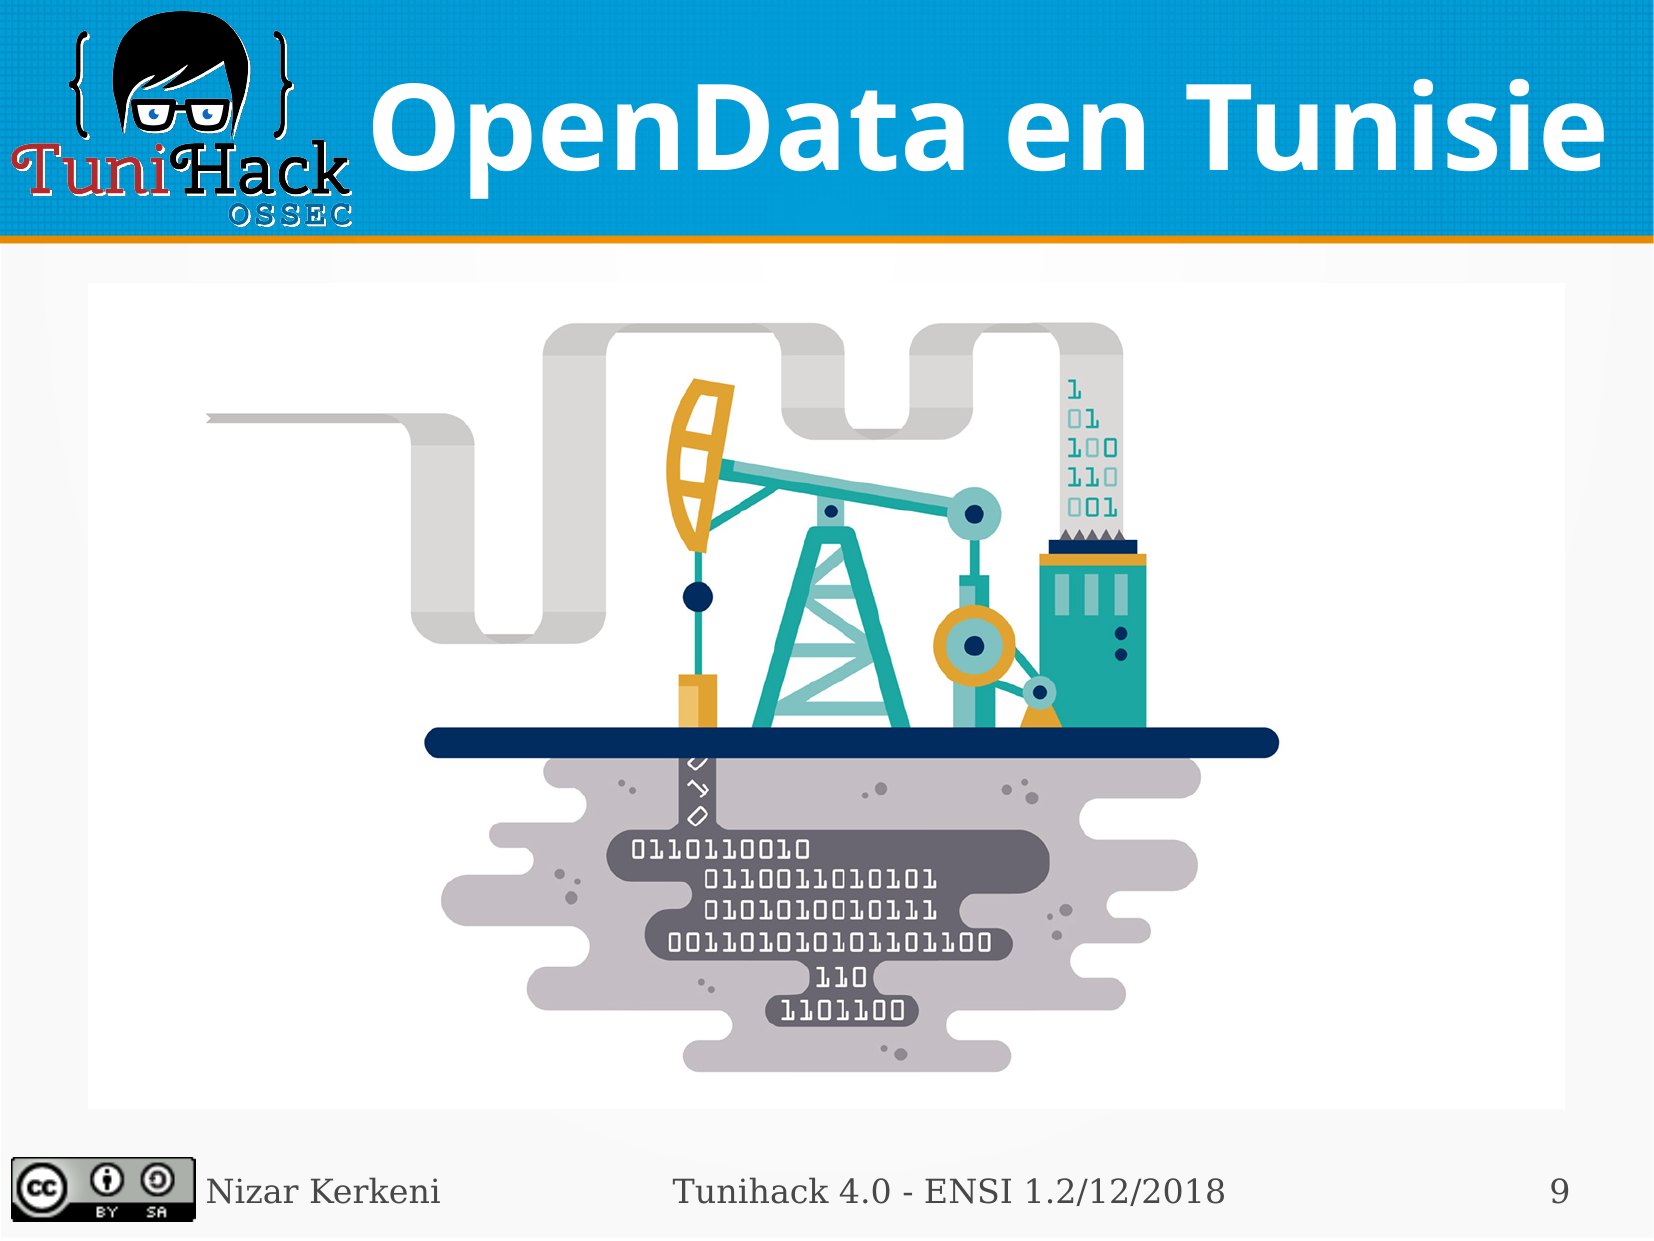

# OpenData en Tunisie
 Nizar Kerkeni
Tunihack 4.0 - ENSI 1.2/12/2018
9